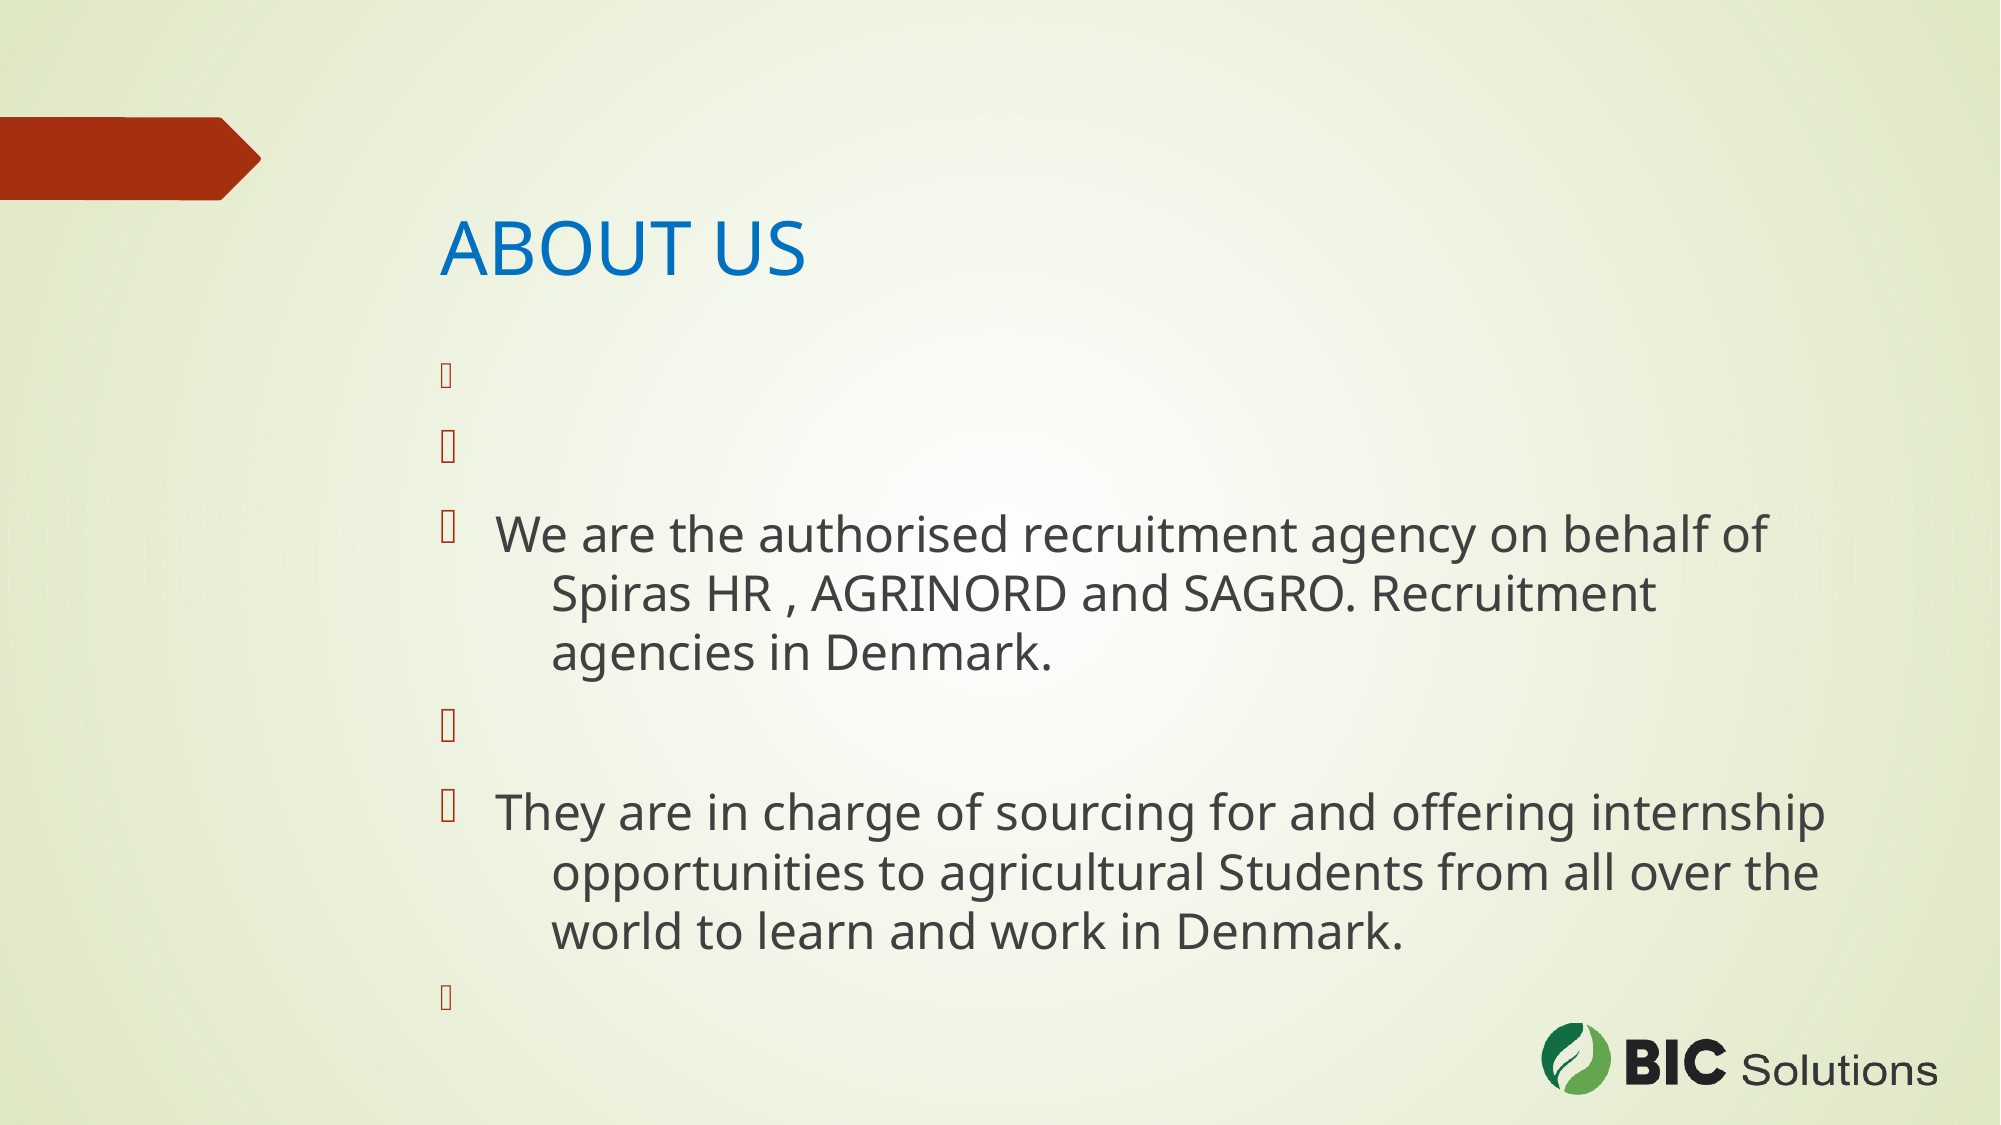

# ABOUT US
We are the authorised recruitment agency on behalf of Spiras HR , AGRINORD and SAGRO. Recruitment agencies in Denmark.
They are in charge of sourcing for and offering internship opportunities to agricultural Students from all over the world to learn and work in Denmark.